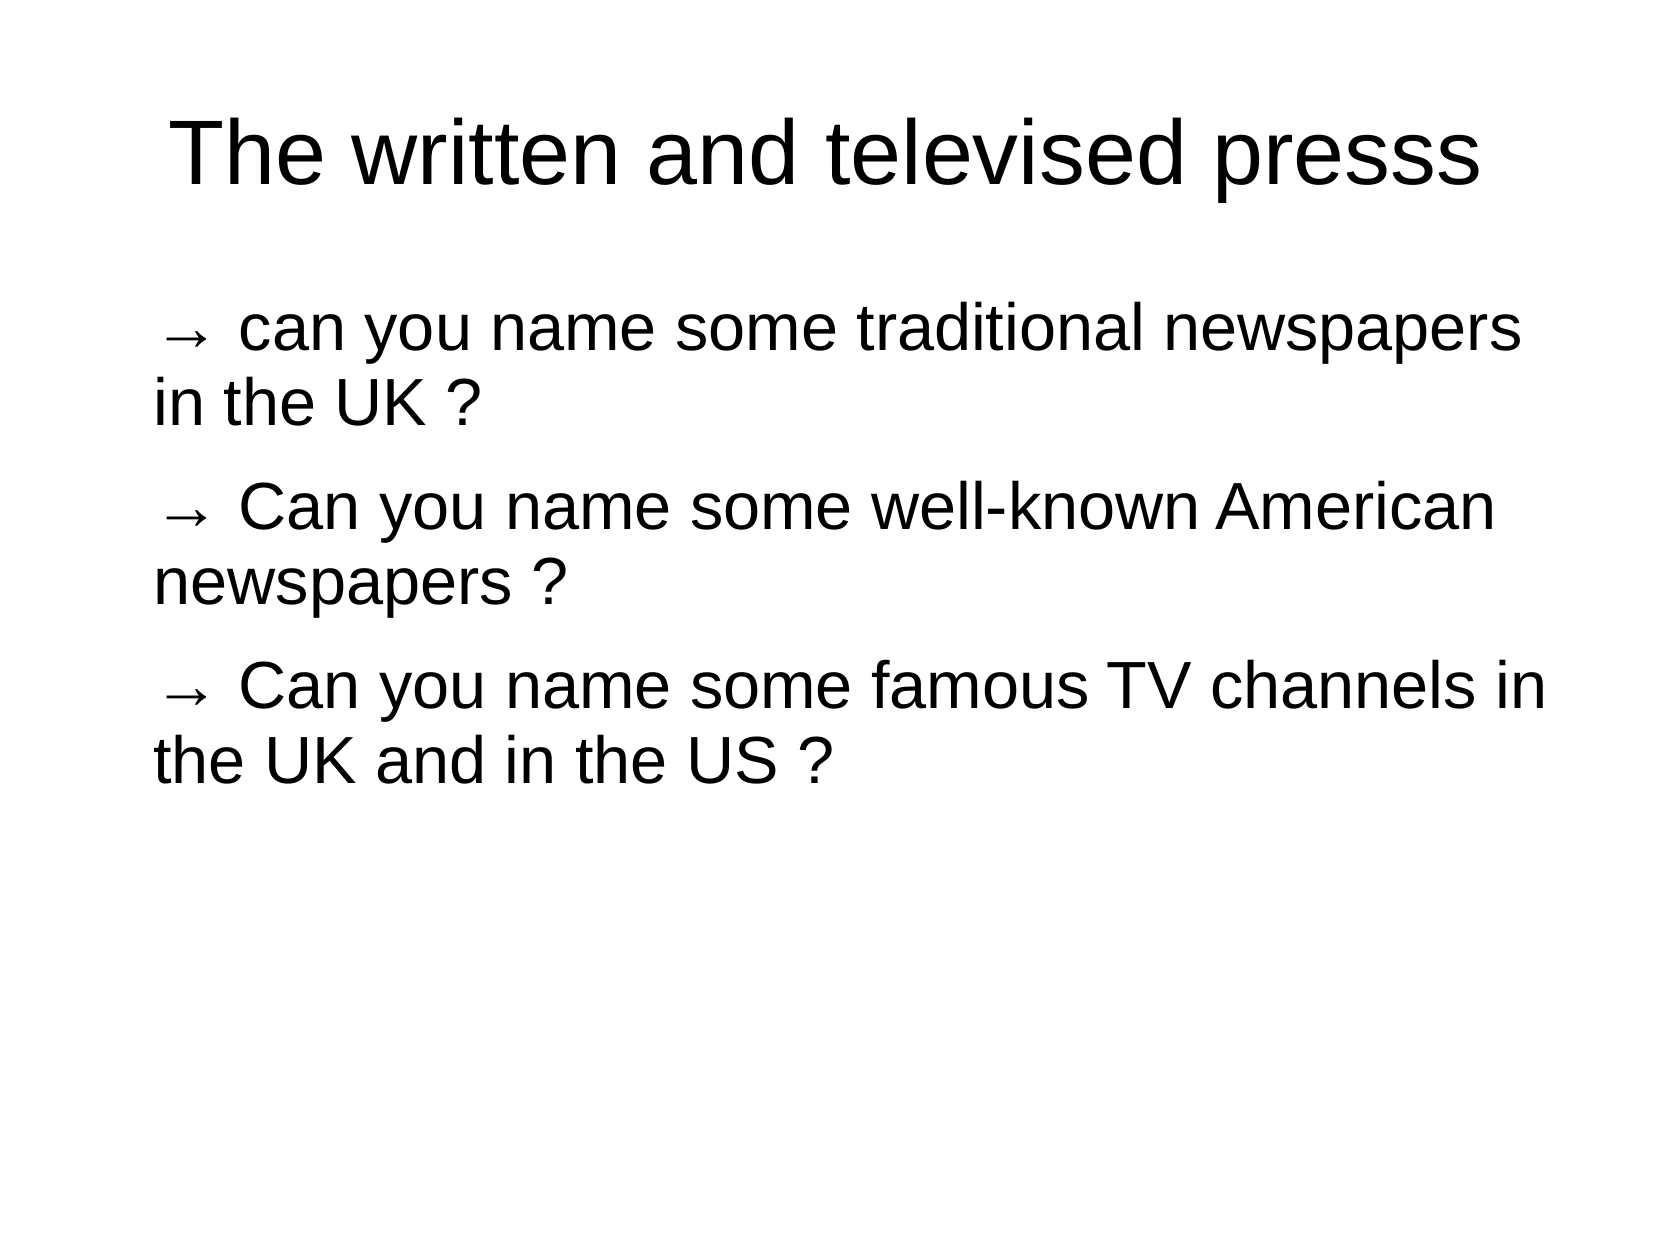

# The written and televised presss
→ can you name some traditional newspapers in the UK ?
→ Can you name some well-known American newspapers ?
→ Can you name some famous TV channels in the UK and in the US ?